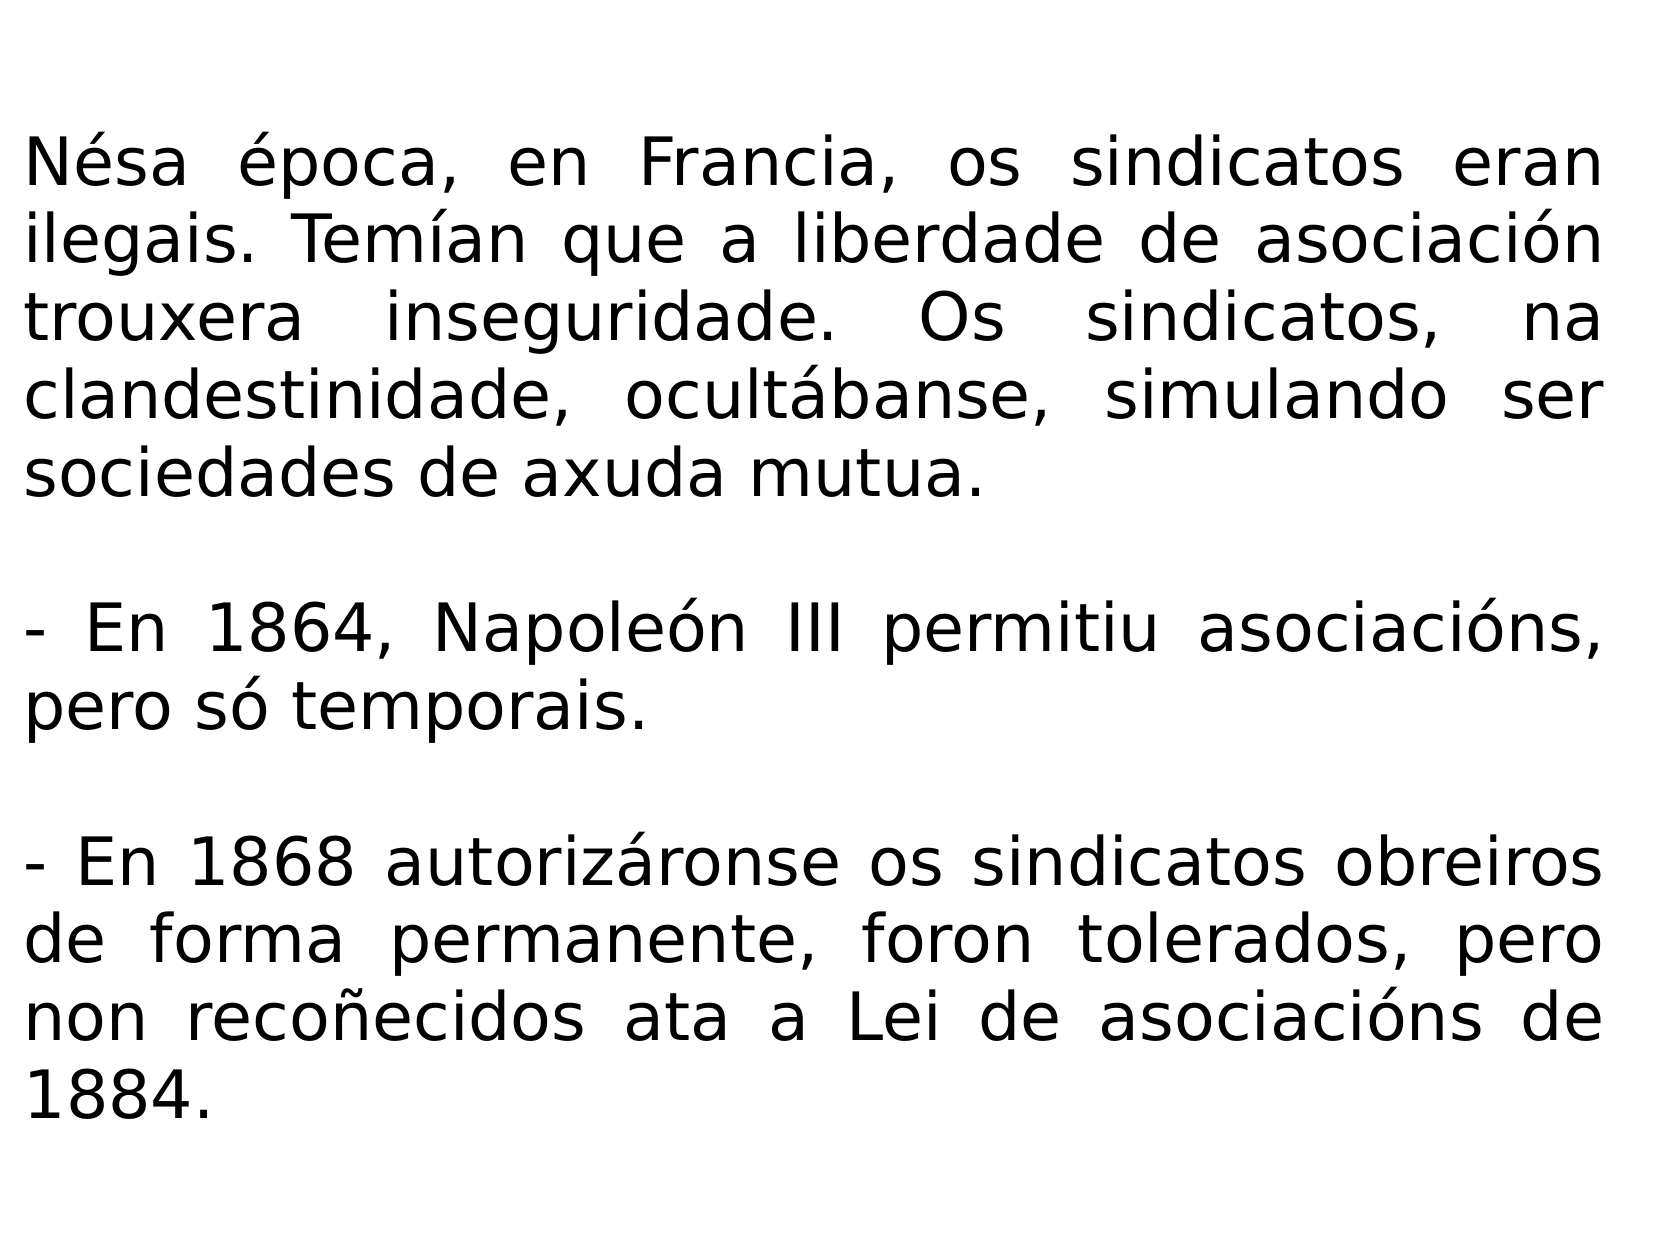

# Nésa época, en Francia, os sindicatos eran ilegais. Temían que a liberdade de asociación trouxera inseguridade. Os sindicatos, na clandestinidade, ocultábanse, simulando ser sociedades de axuda mutua.
- En 1864, Napoleón III permitiu asociacións, pero só temporais.
- En 1868 autorizáronse os sindicatos obreiros de forma permanente, foron tolerados, pero non recoñecidos ata a Lei de asociacións de 1884.